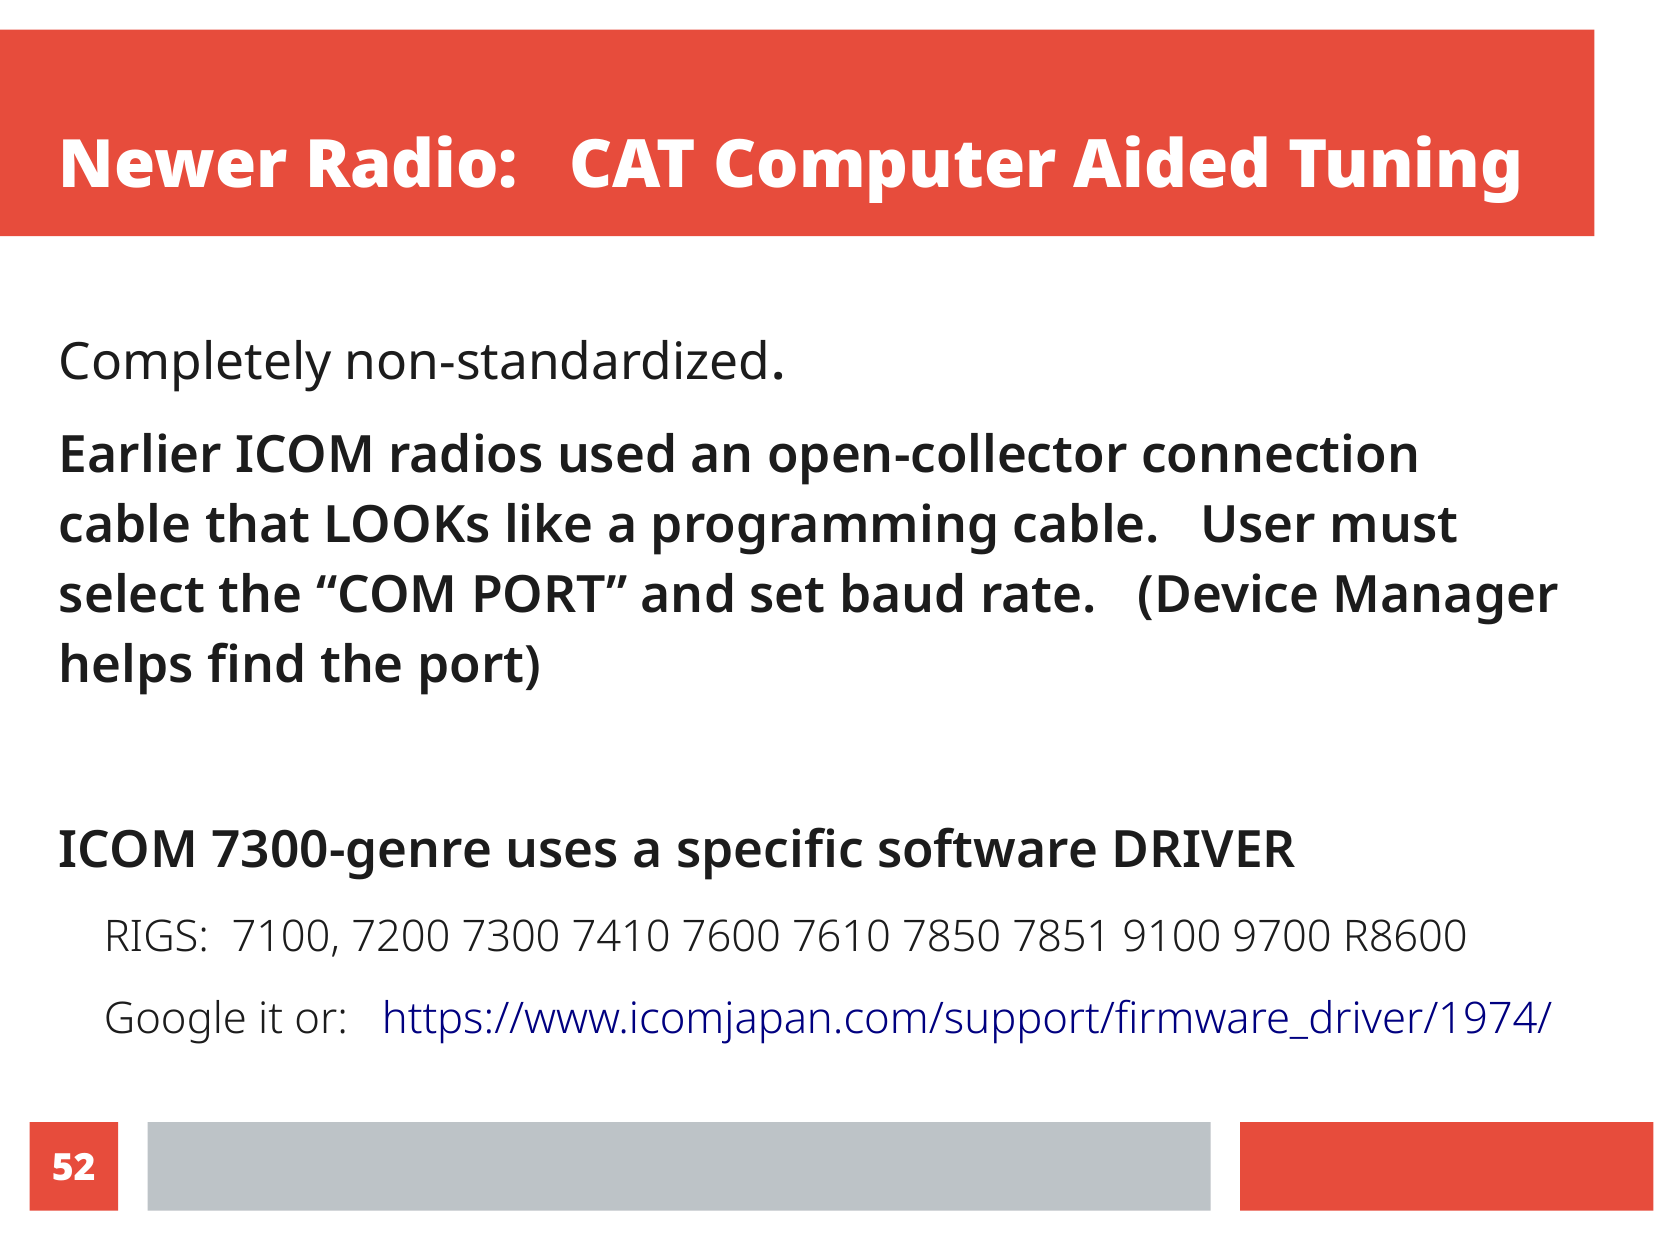

# Newer Radio: CAT Computer Aided Tuning
Completely non-standardized.
Earlier ICOM radios used an open-collector connection cable that LOOKs like a programming cable. User must select the “COM PORT” and set baud rate. (Device Manager helps find the port)
ICOM 7300-genre uses a specific software DRIVER
RIGS: 7100, 7200 7300 7410 7600 7610 7850 7851 9100 9700 R8600
Google it or: https://www.icomjapan.com/support/firmware_driver/1974/
52